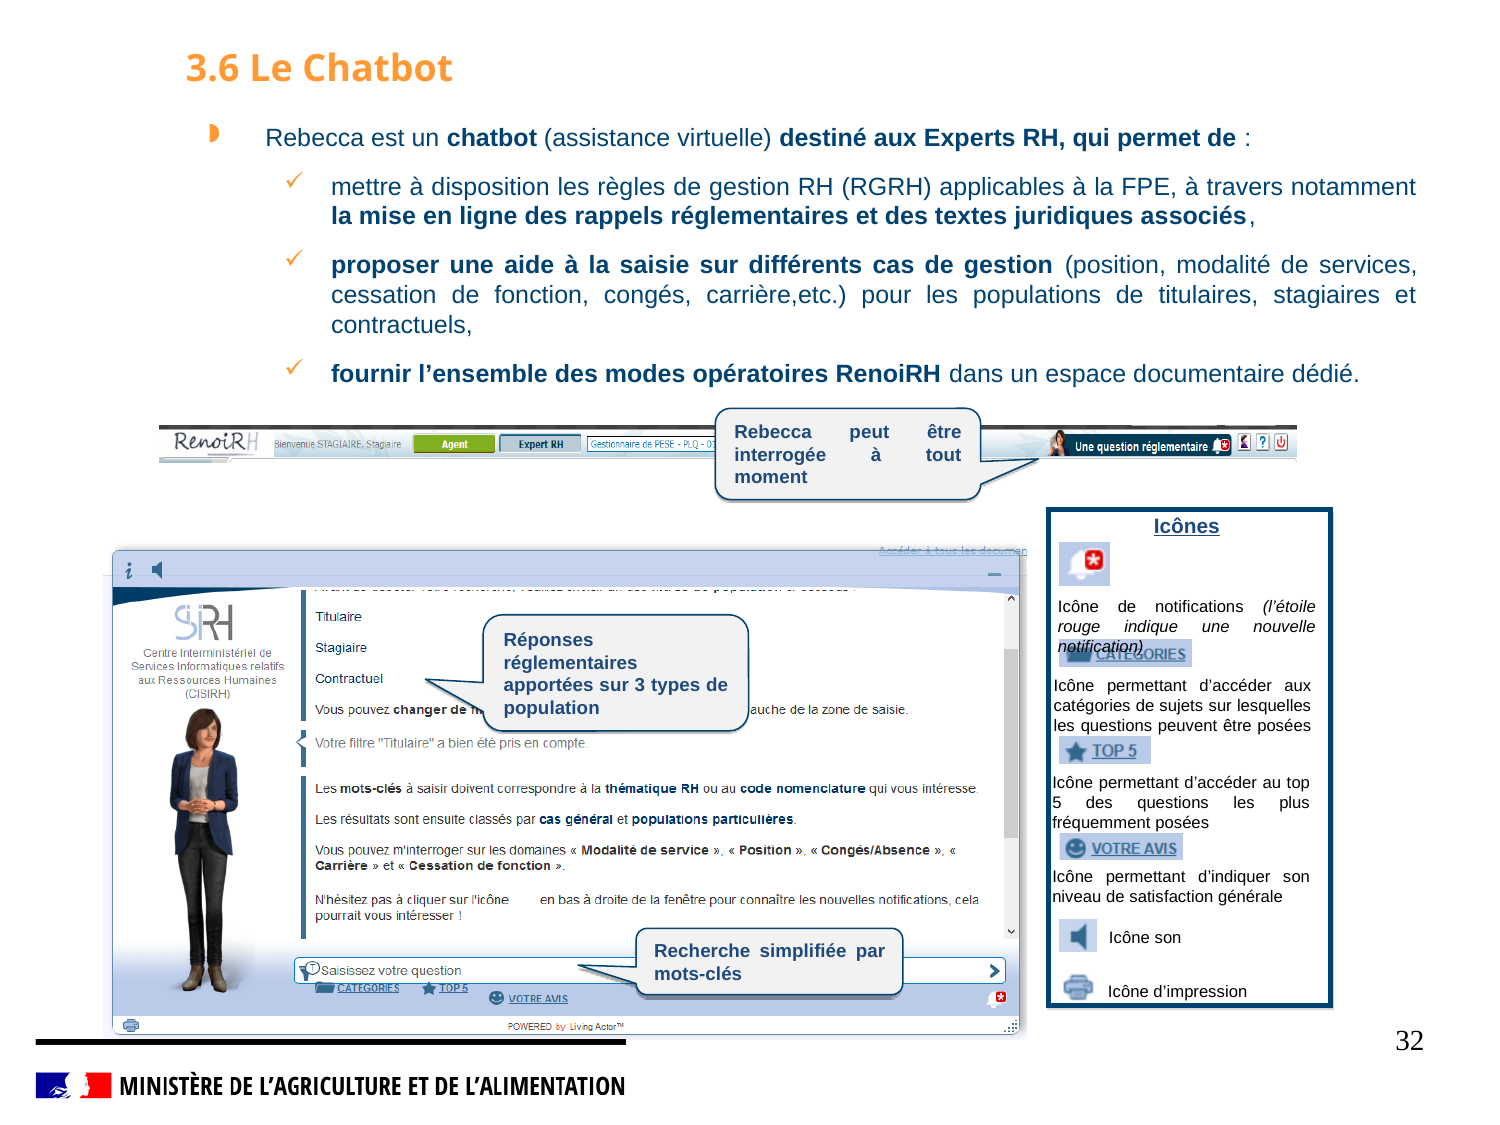

3.6 Le Chatbot
Rebecca est un chatbot (assistance virtuelle) destiné aux Experts RH, qui permet de :
mettre à disposition les règles de gestion RH (RGRH) applicables à la FPE, à travers notamment la mise en ligne des rappels réglementaires et des textes juridiques associés,
proposer une aide à la saisie sur différents cas de gestion (position, modalité de services, cessation de fonction, congés, carrière,etc.) pour les populations de titulaires, stagiaires et contractuels,
fournir l’ensemble des modes opératoires RenoiRH dans un espace documentaire dédié.
Rebecca peut être interrogée à tout moment
Icônes
Icône de notifications (l’étoile rouge indique une nouvelle notification)
Icône permettant d’accéder aux catégories de sujets sur lesquelles les questions peuvent être posées
Icône permettant d’accéder au top 5 des questions les plus fréquemment posées
Icône permettant d’indiquer son niveau de satisfaction générale
Icône son
Icône d’impression
Réponses réglementaires apportées sur 3 types de population
Recherche simplifiée par mots-clés